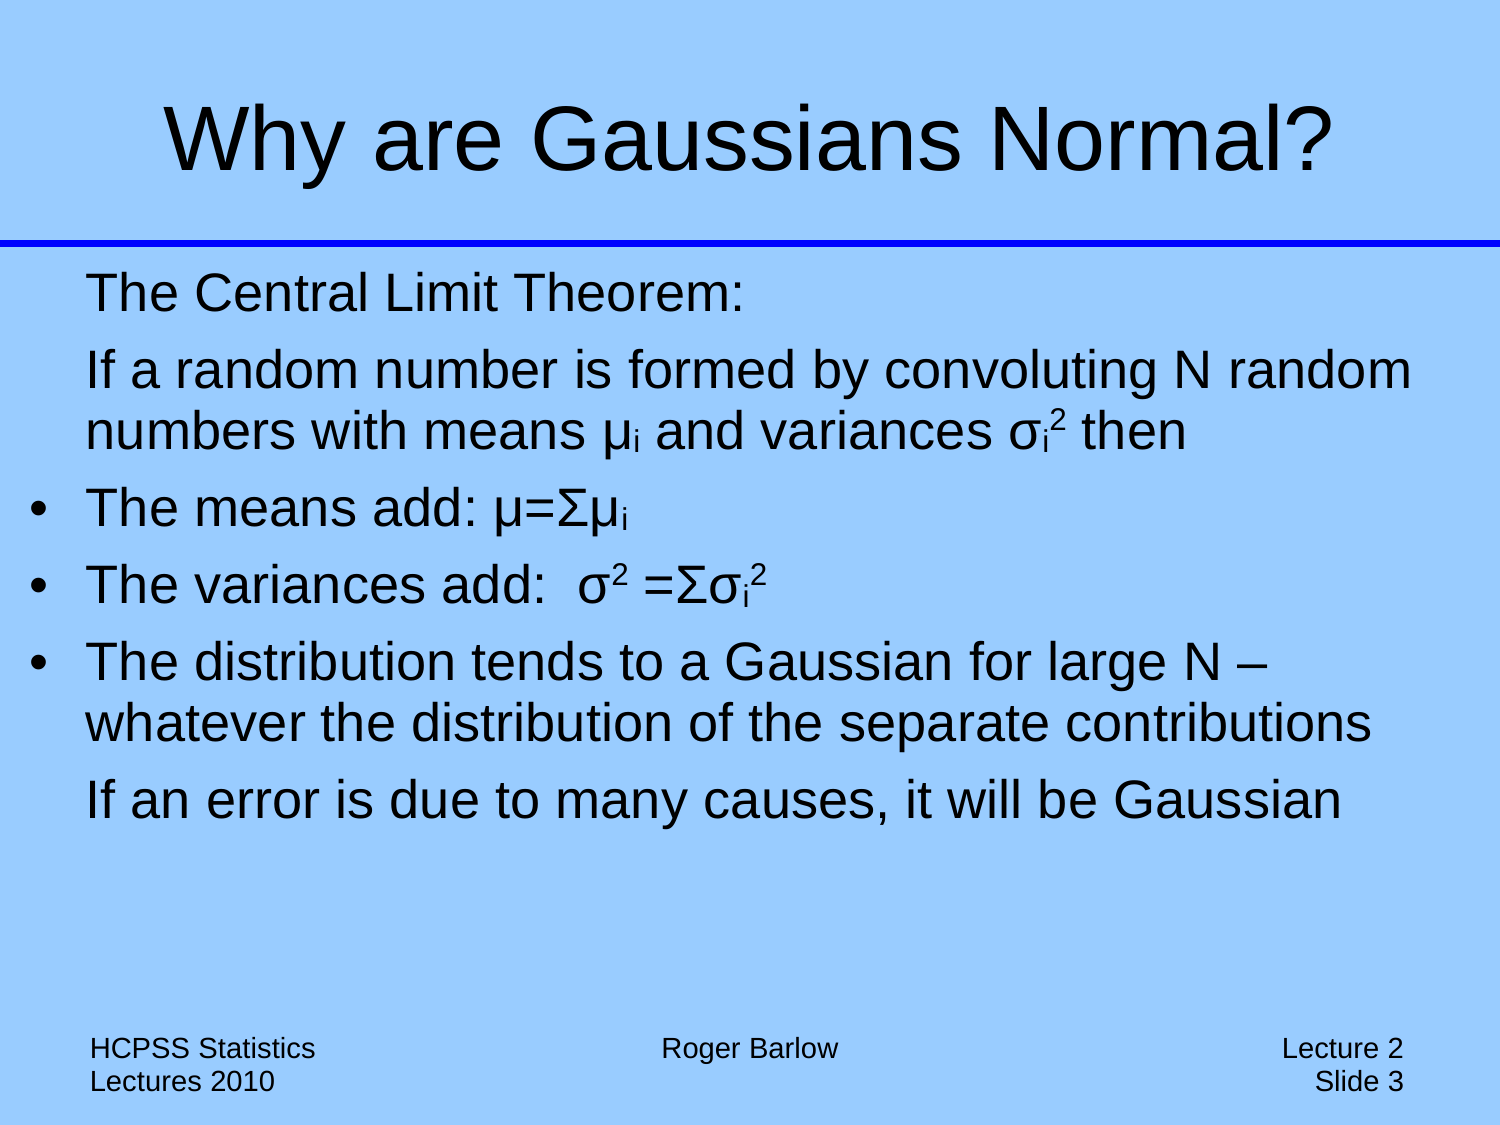

# Why are Gaussians Normal?
The Central Limit Theorem:
If a random number is formed by convoluting N random numbers with means μi and variances σi2 then
The means add: μ=Σμi
The variances add: σ2 =Σσi2
The distribution tends to a Gaussian for large N – whatever the distribution of the separate contributions
If an error is due to many causes, it will be Gaussian
3